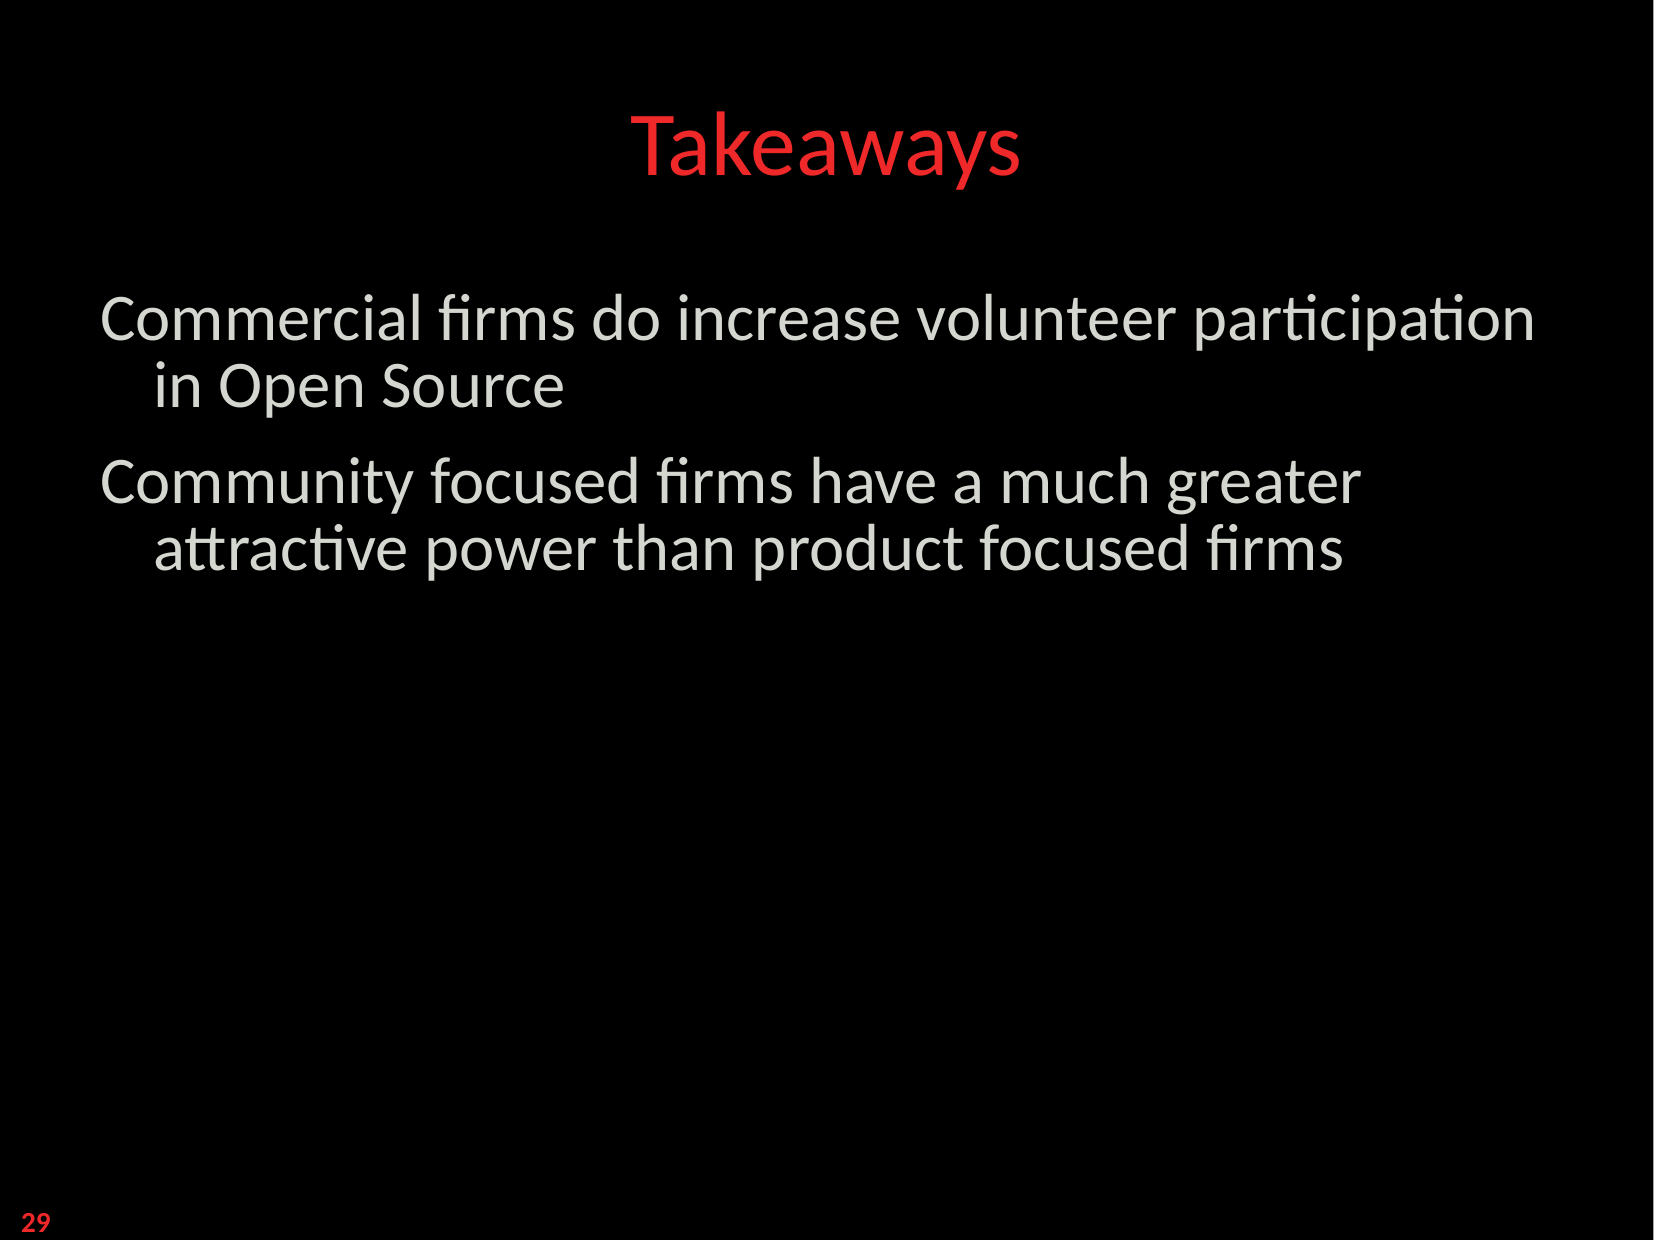

# Takeaways
Commercial firms do increase volunteer participation in Open Source
Community focused firms have a much greater attractive power than product focused firms
29